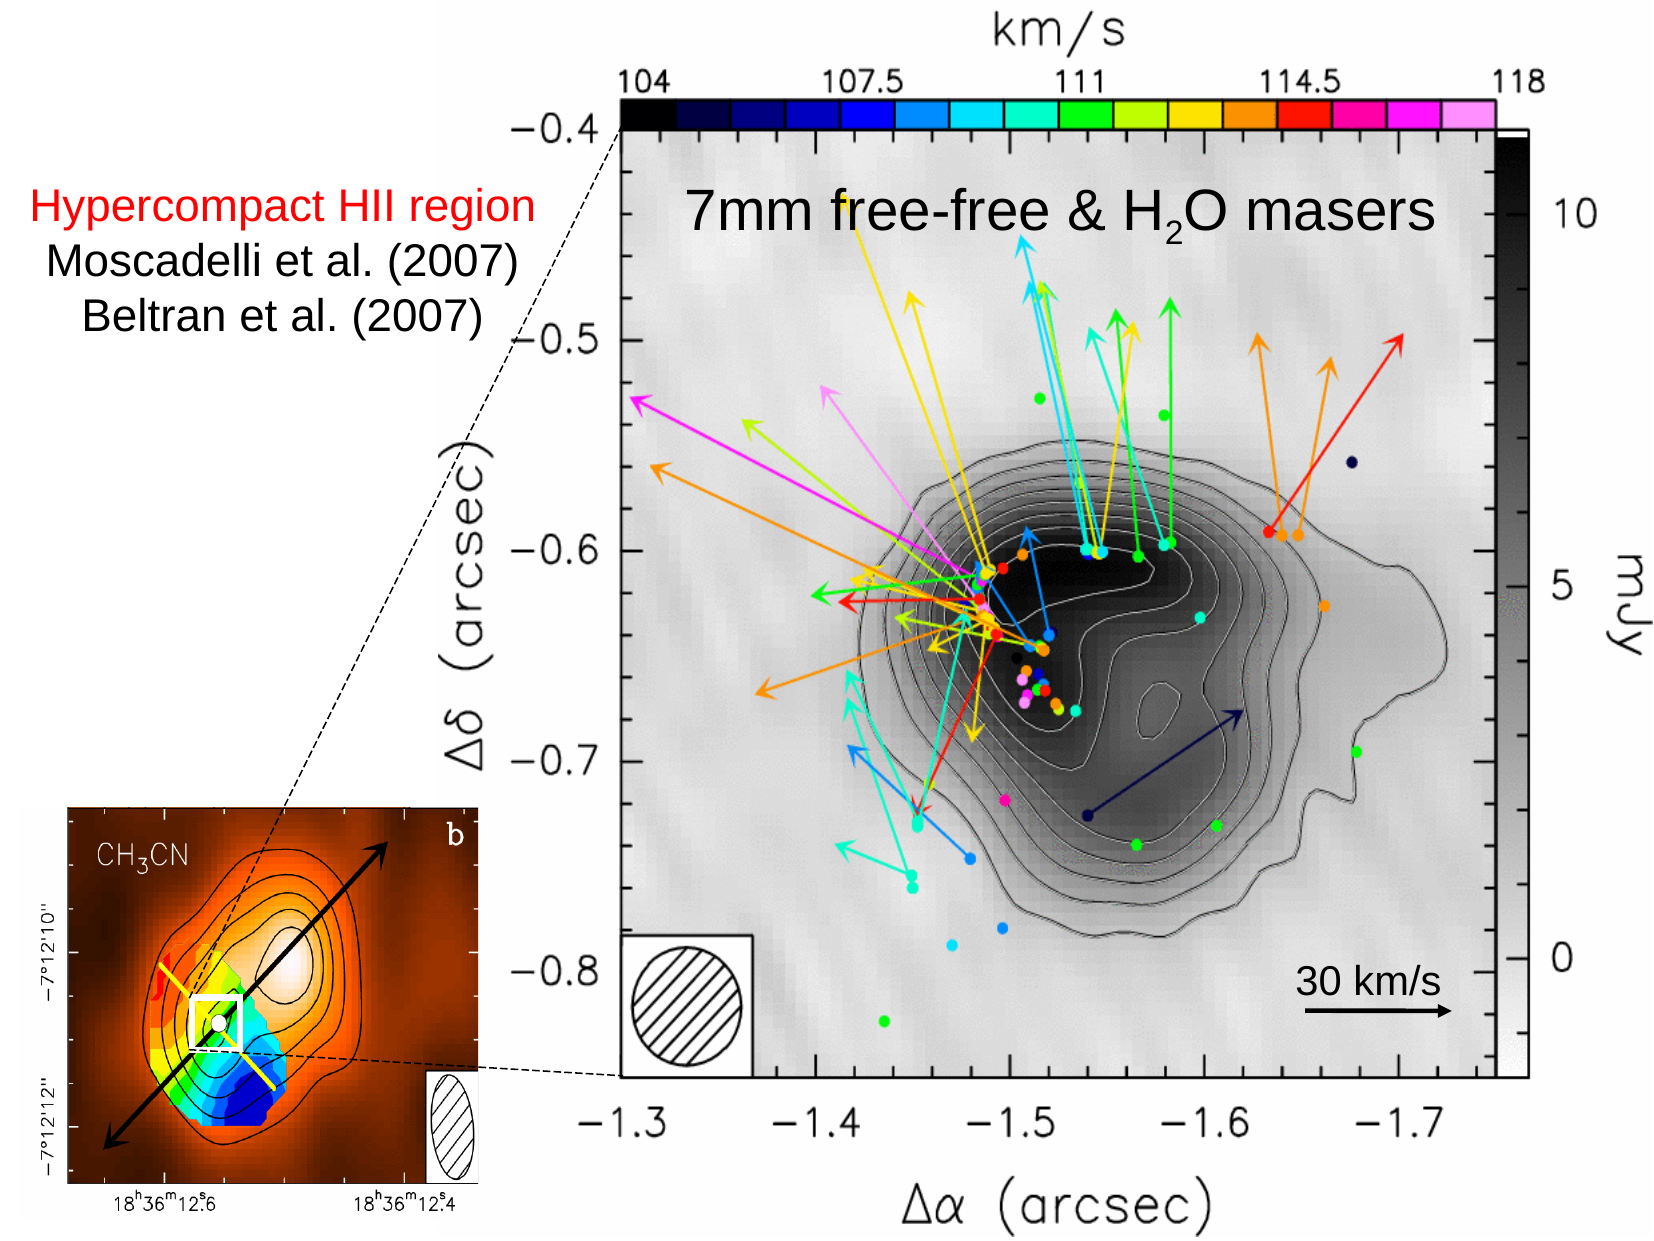

7mm free-free & H2O masers
Hypercompact HII region
Moscadelli et al. (2007)
Beltran et al. (2007)
30 km/s